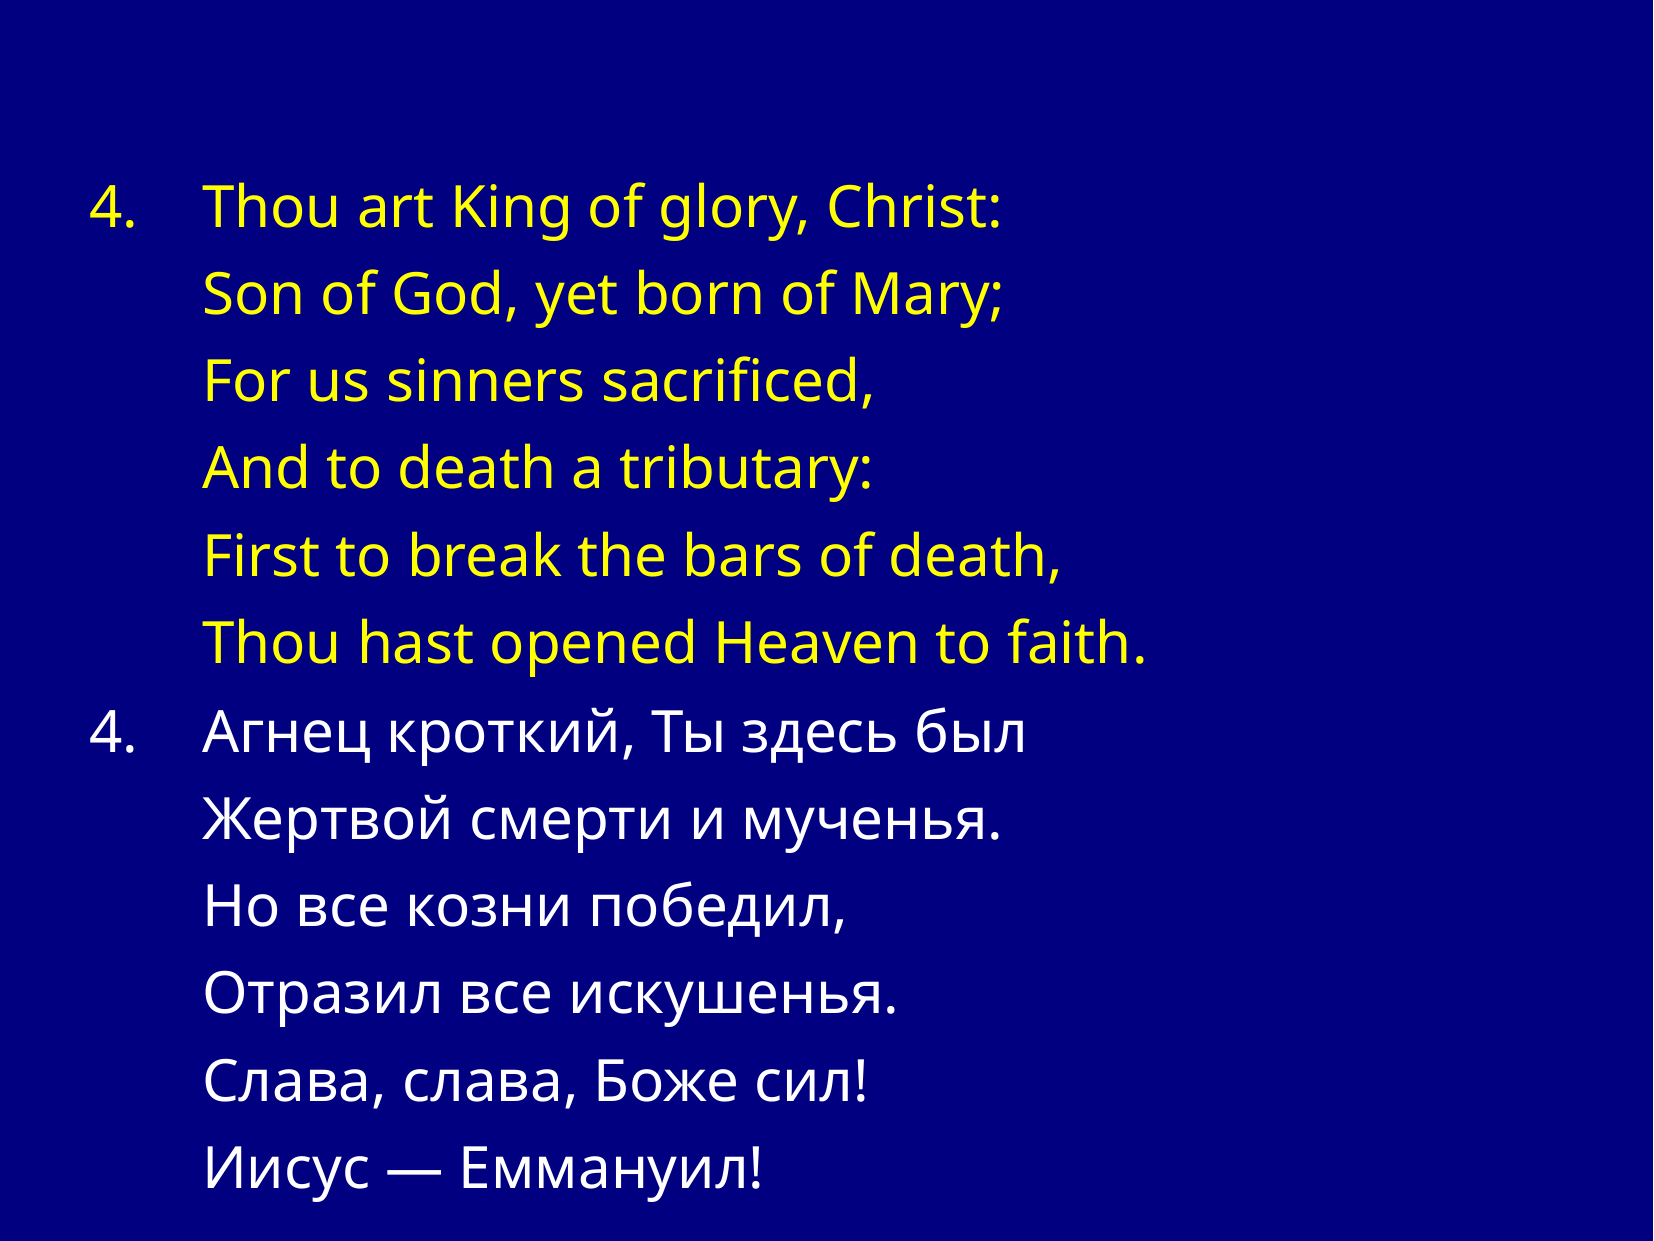

4.	Thou art King of glory, Christ:
	Son of God, yet born of Mary;
	For us sinners sacrificed,
	And to death a tributary:
	First to break the bars of death,
	Thou hast opened Heaven to faith.
4.	Агнец кроткий, Ты здесь был
	Жертвой смерти и мученья.
	Но все козни победил,
	Отразил все искушенья.
	Слава, слава, Боже сил!
	Иисус — Еммануил!